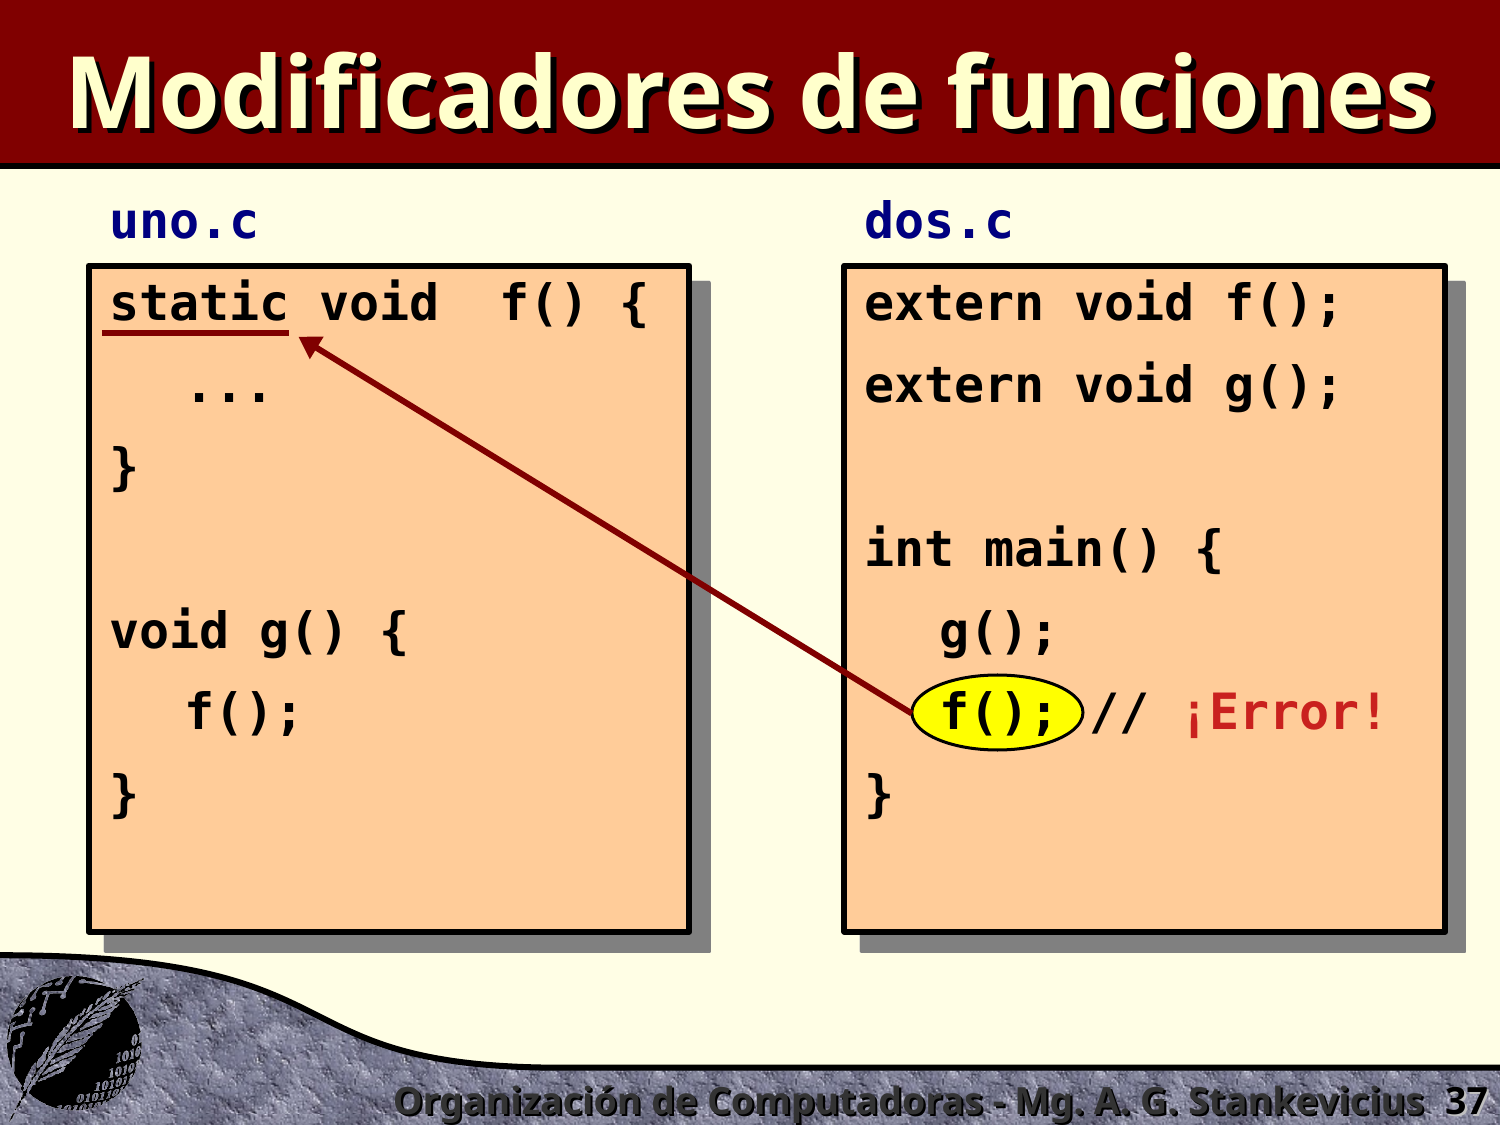

# Modificadores de funciones
uno.c
static void f() {
	...
}
void g() {
	f();
}
dos.c
extern void f();
extern void g();
int main() {
	g();
	f(); // ¡Error!
}
37